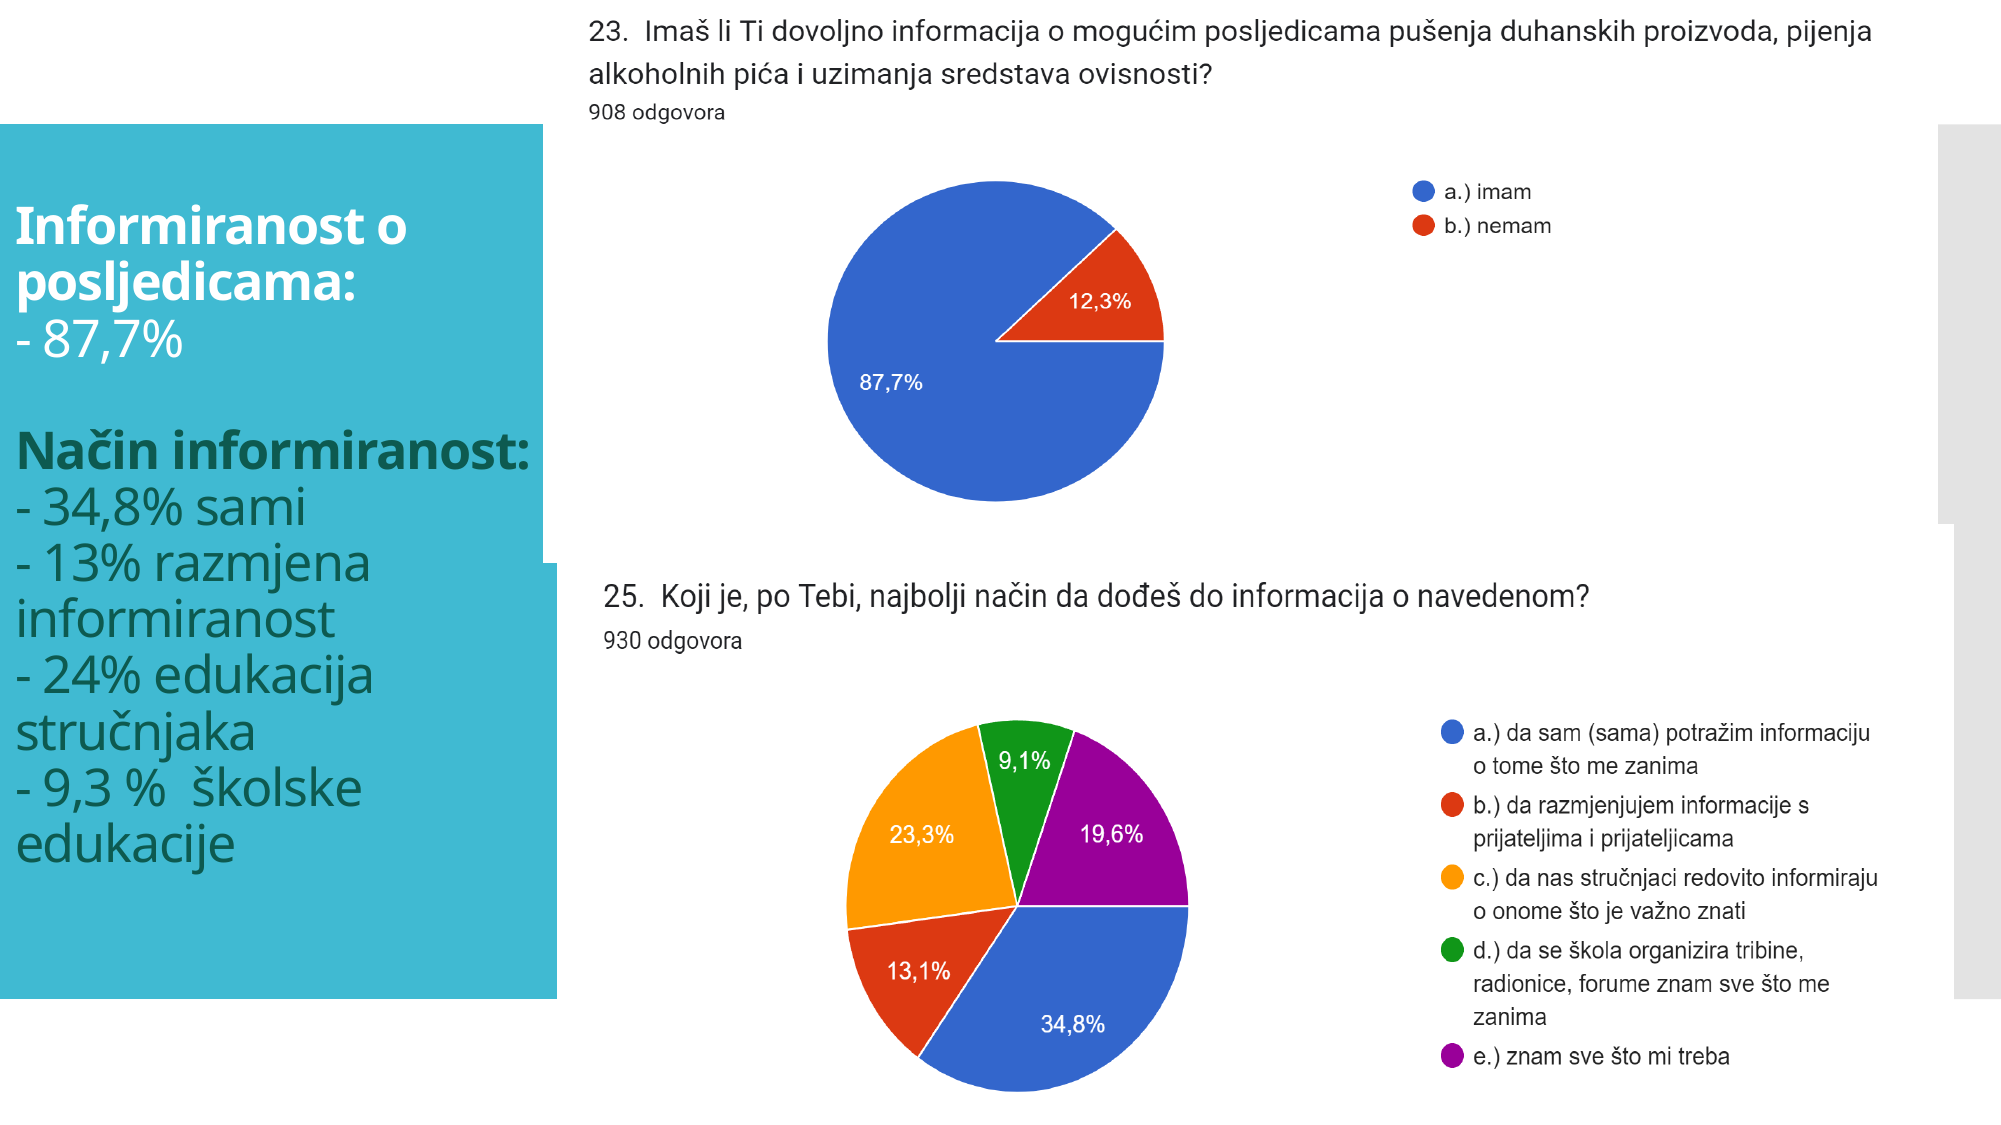

# Informiranost o posljedicama: - 87,7% Način informiranost: - 34,8% sami - 13% razmjena informiranost - 24% edukacija stručnjaka - 9,3 % školske edukacije